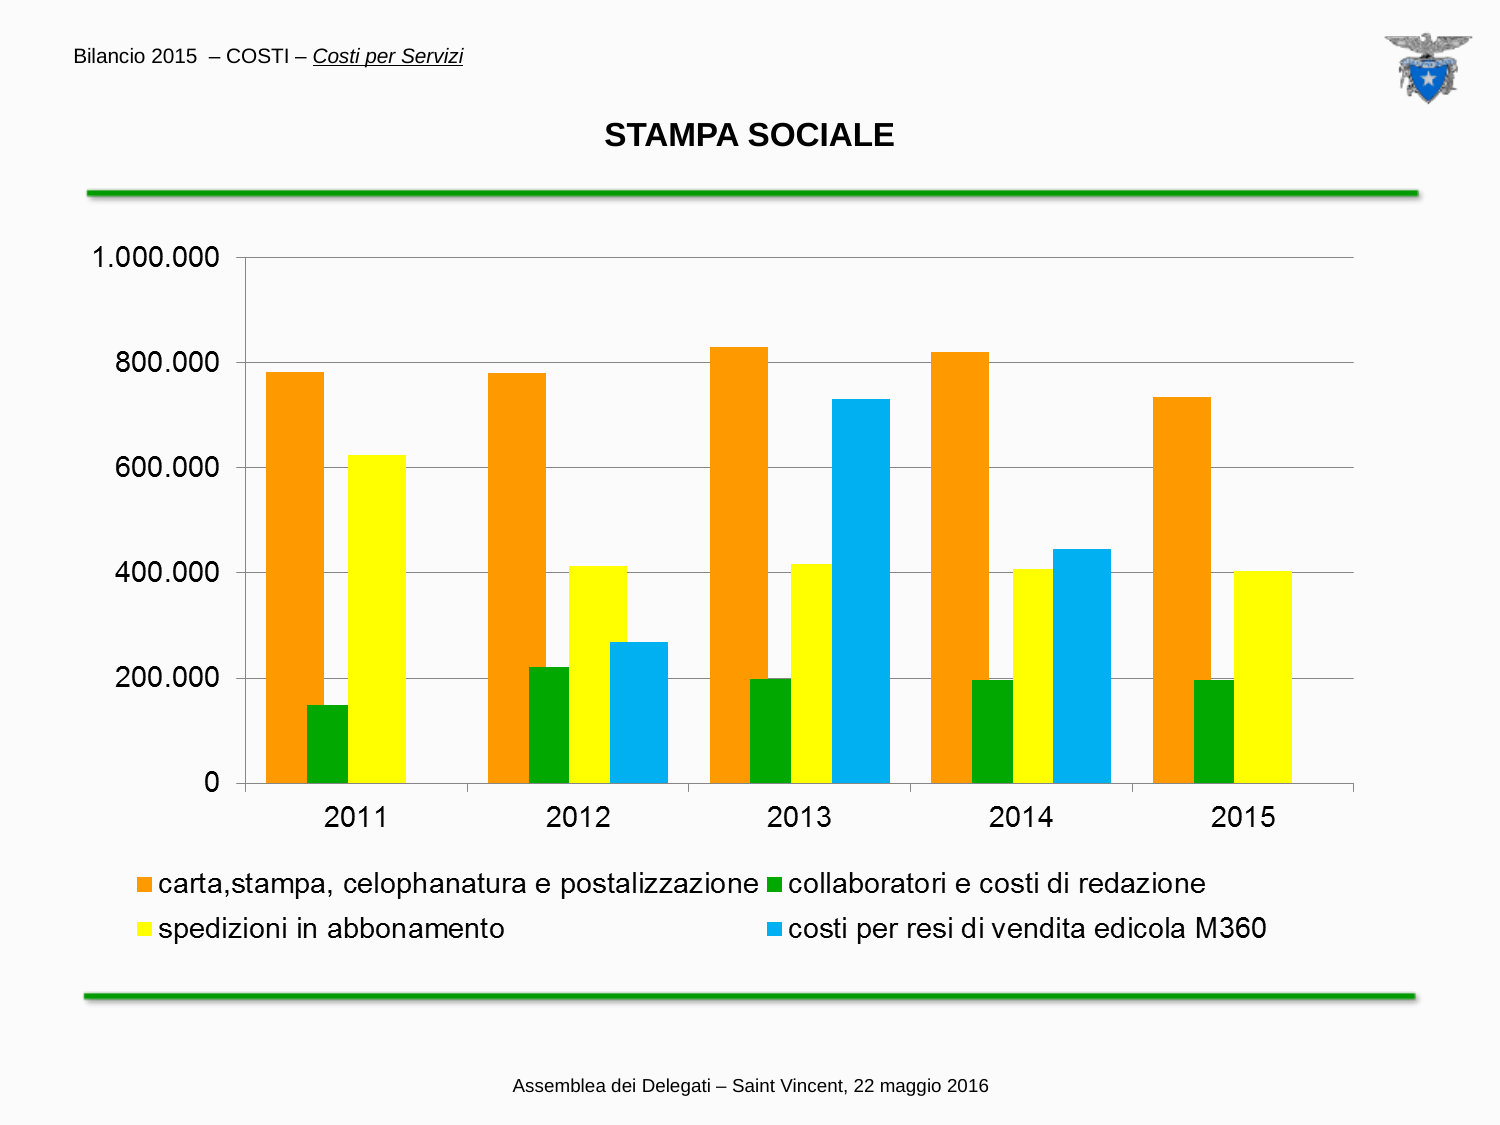

Bilancio 2015 – COSTI – Costi per Servizi
STAMPA SOCIALE
Assemblea dei Delegati – Saint Vincent, 22 maggio 2016